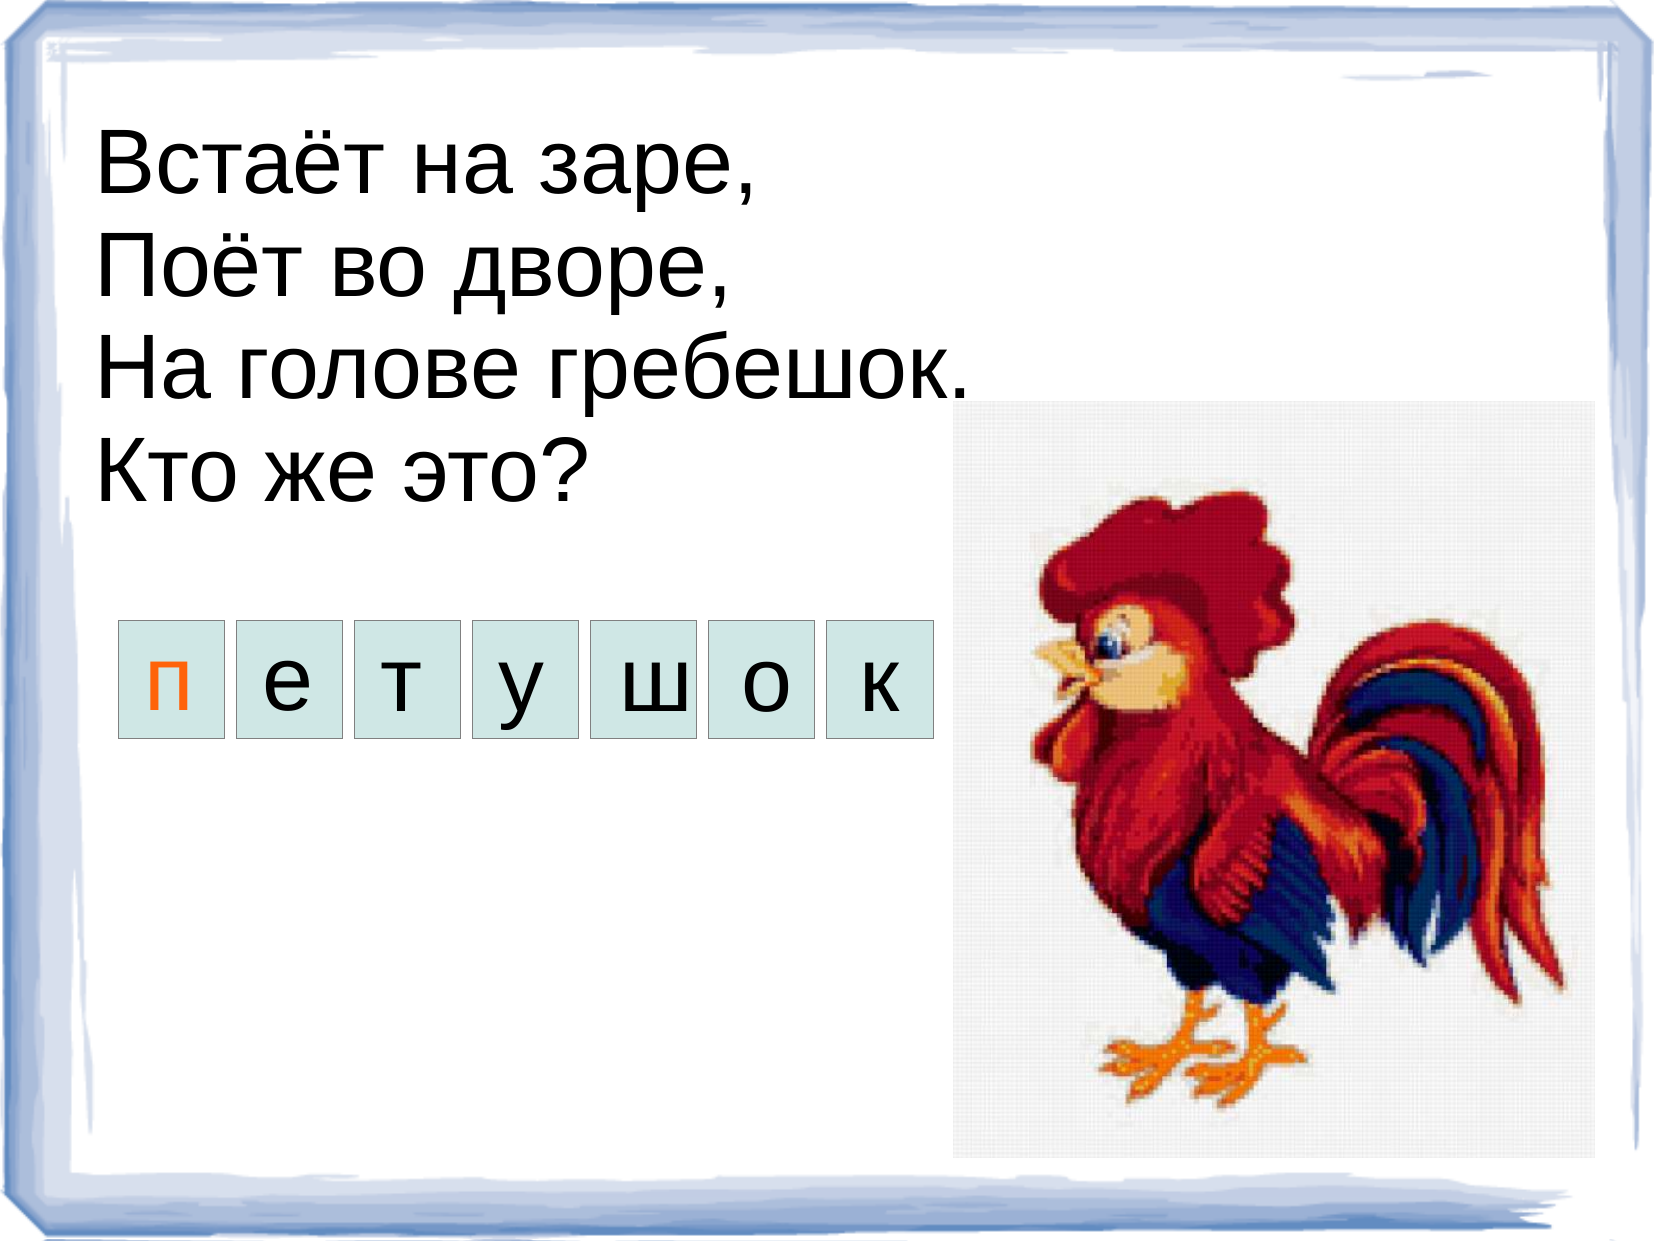

Встаёт на заре,
Поёт во дворе,
На голове гребешок.
Кто же это?
п
е
т
у
ш
о
к